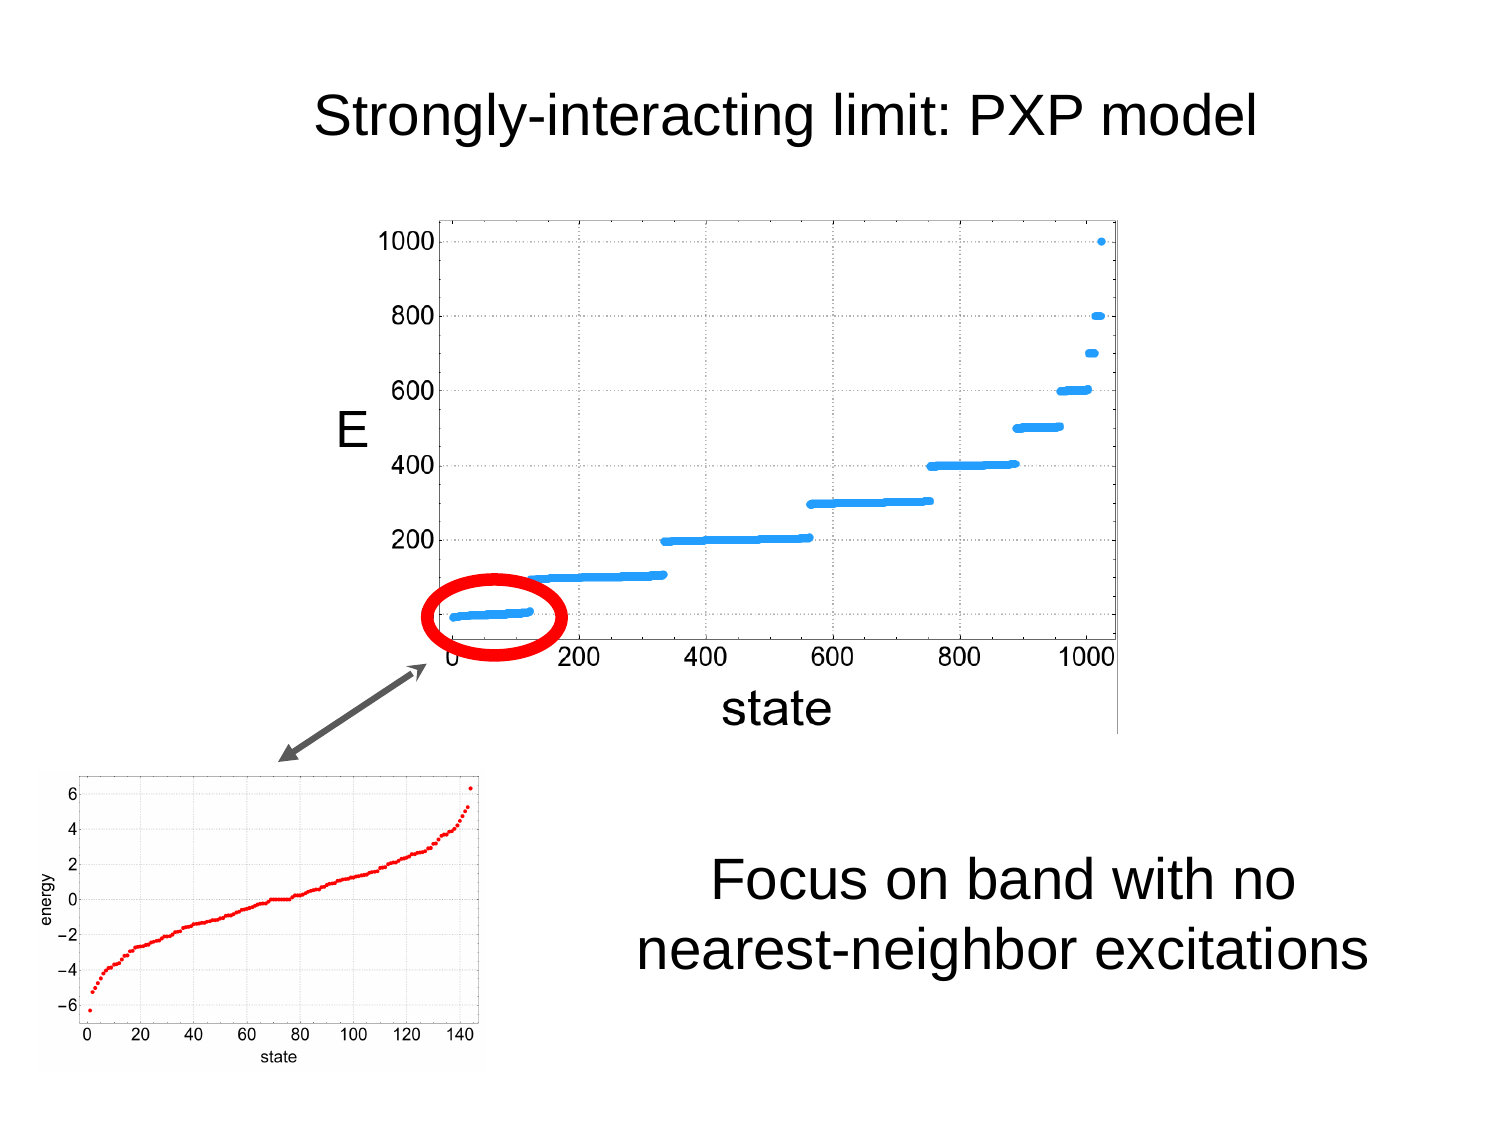

# Strongly-interacting limit: PXP model
Focus on band with no nearest-neighbor excitations